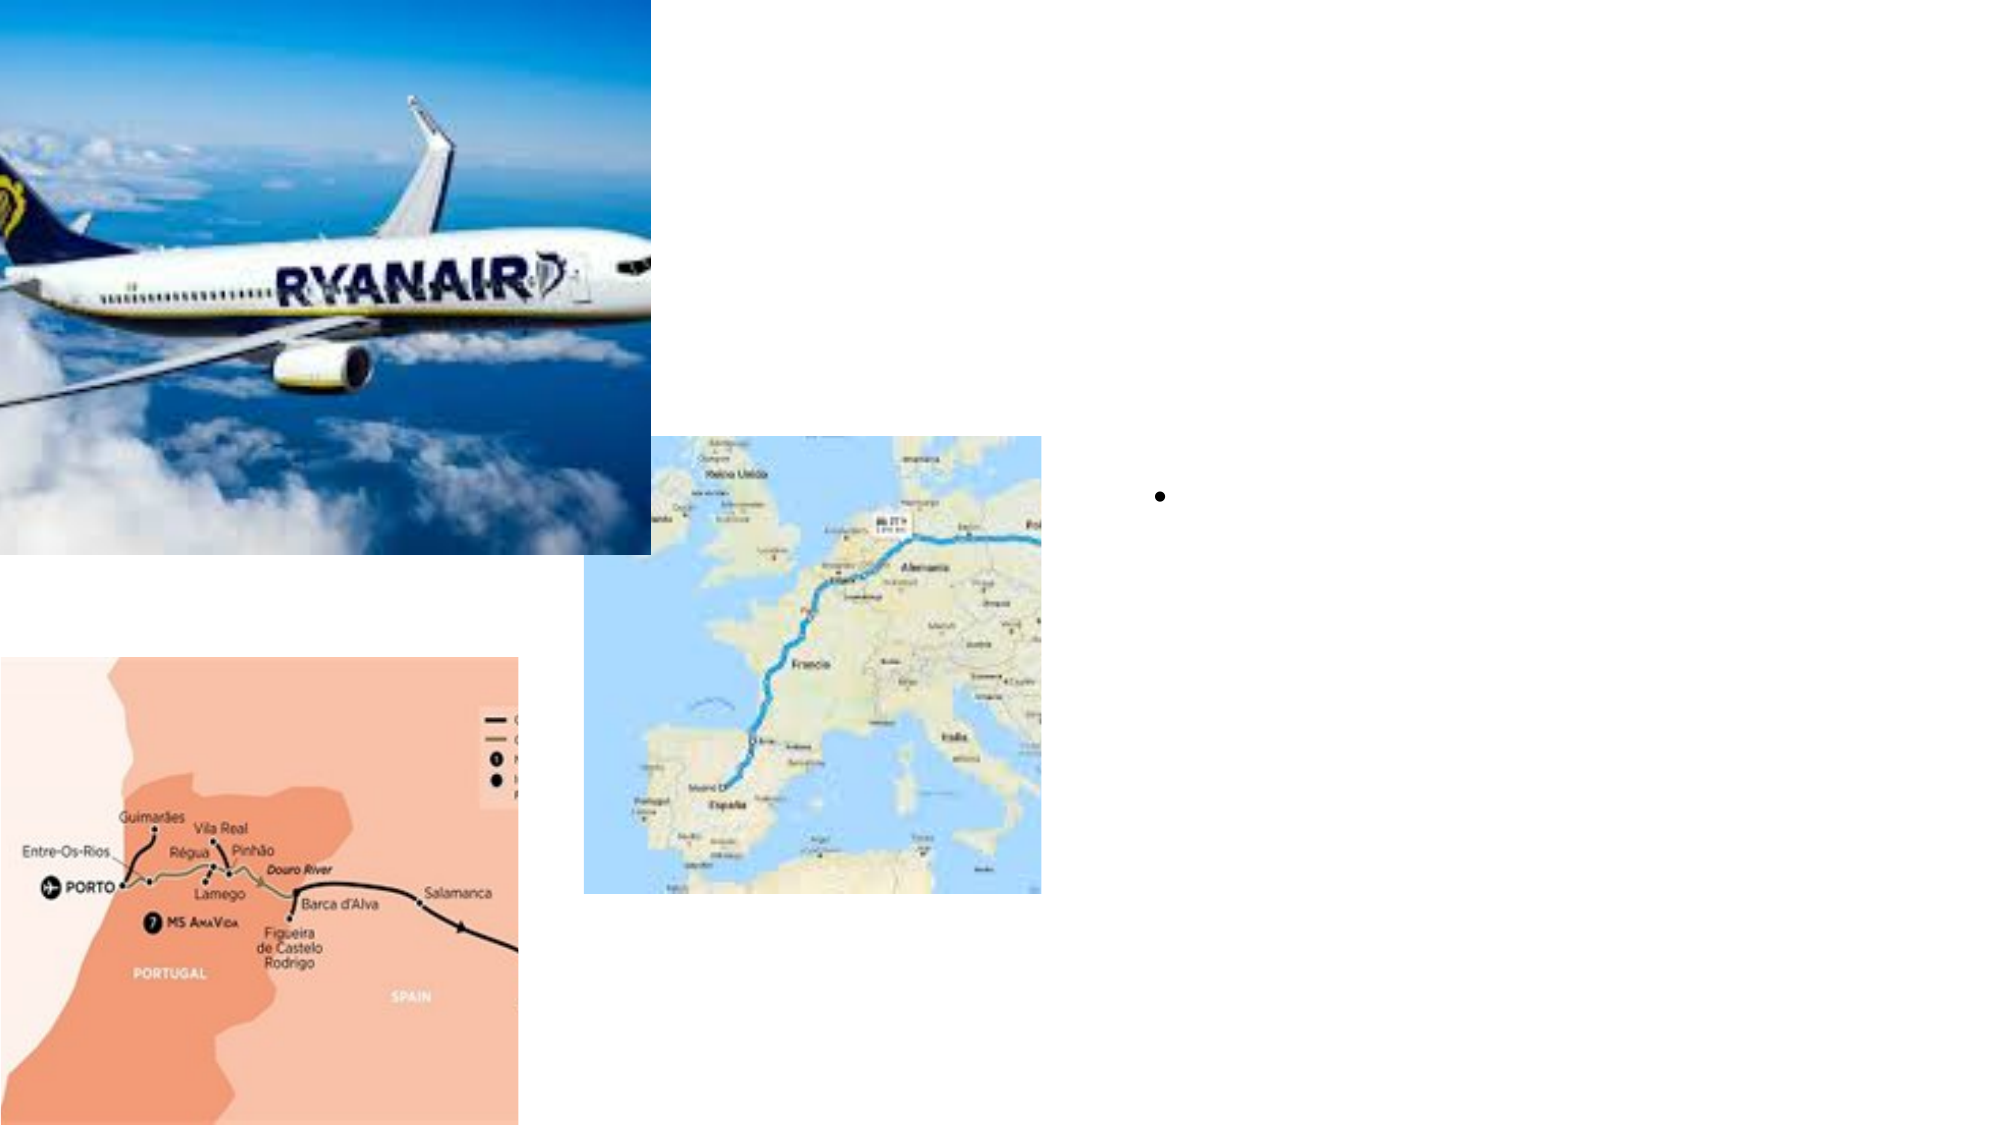

# 6º DIA
Partida para Madrid ás 9:30. Almoço em Madrid. Voo atrasado para Porto. Chegada ao Aeroporto Sá Carneiro às 20:30.